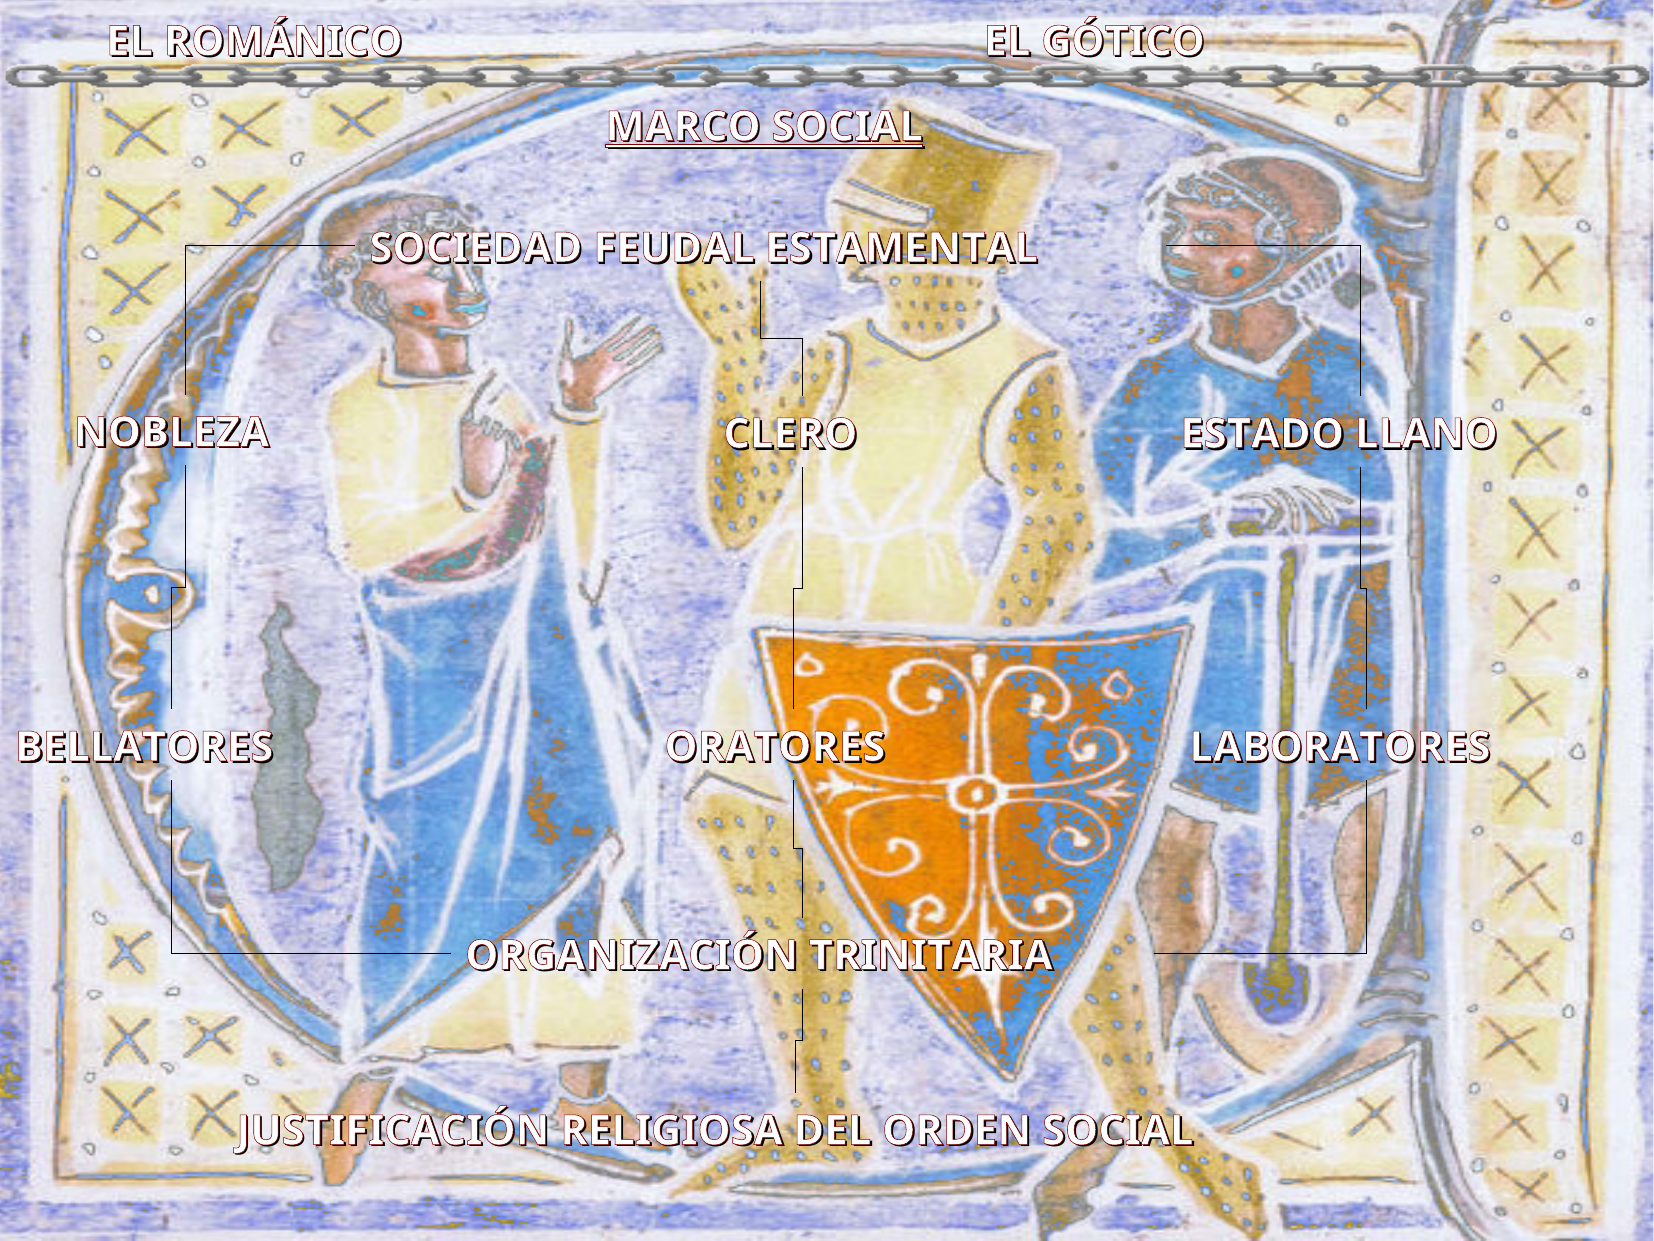

EL ROMÁNICO EL GÓTICO
MARCO SOCIAL
SOCIEDAD FEUDAL ESTAMENTAL
NOBLEZA
CLERO
ESTADO LLANO
BELLATORES
ORATORES
LABORATORES
ORGANIZACIÓN TRINITARIA
JUSTIFICACIÓN RELIGIOSA DEL ORDEN SOCIAL